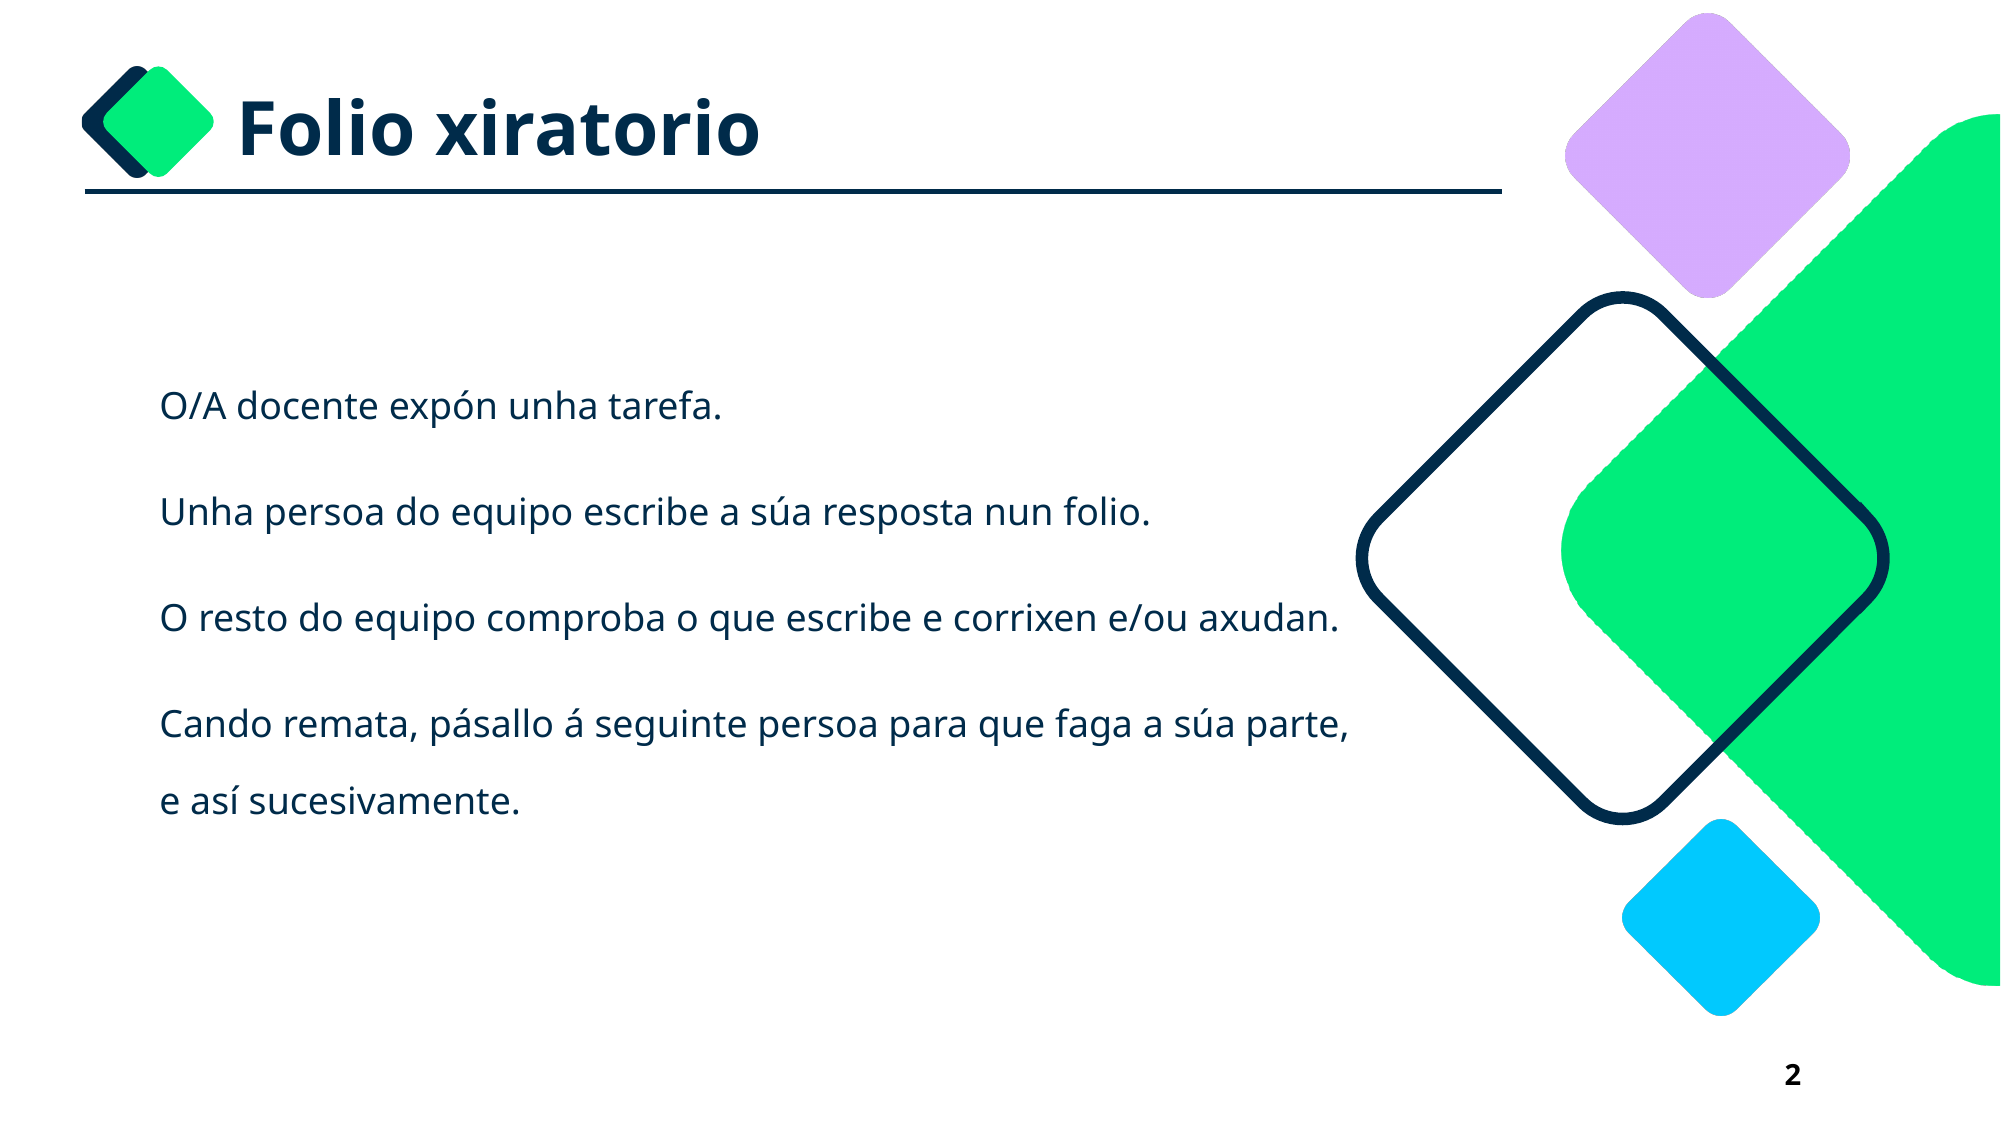

# Folio xiratorio
O/A docente expón unha tarefa.
Unha persoa do equipo escribe a súa resposta nun folio.
O resto do equipo comproba o que escribe e corrixen e/ou axudan.
Cando remata, pásallo á seguinte persoa para que faga a súa parte, e así sucesivamente.